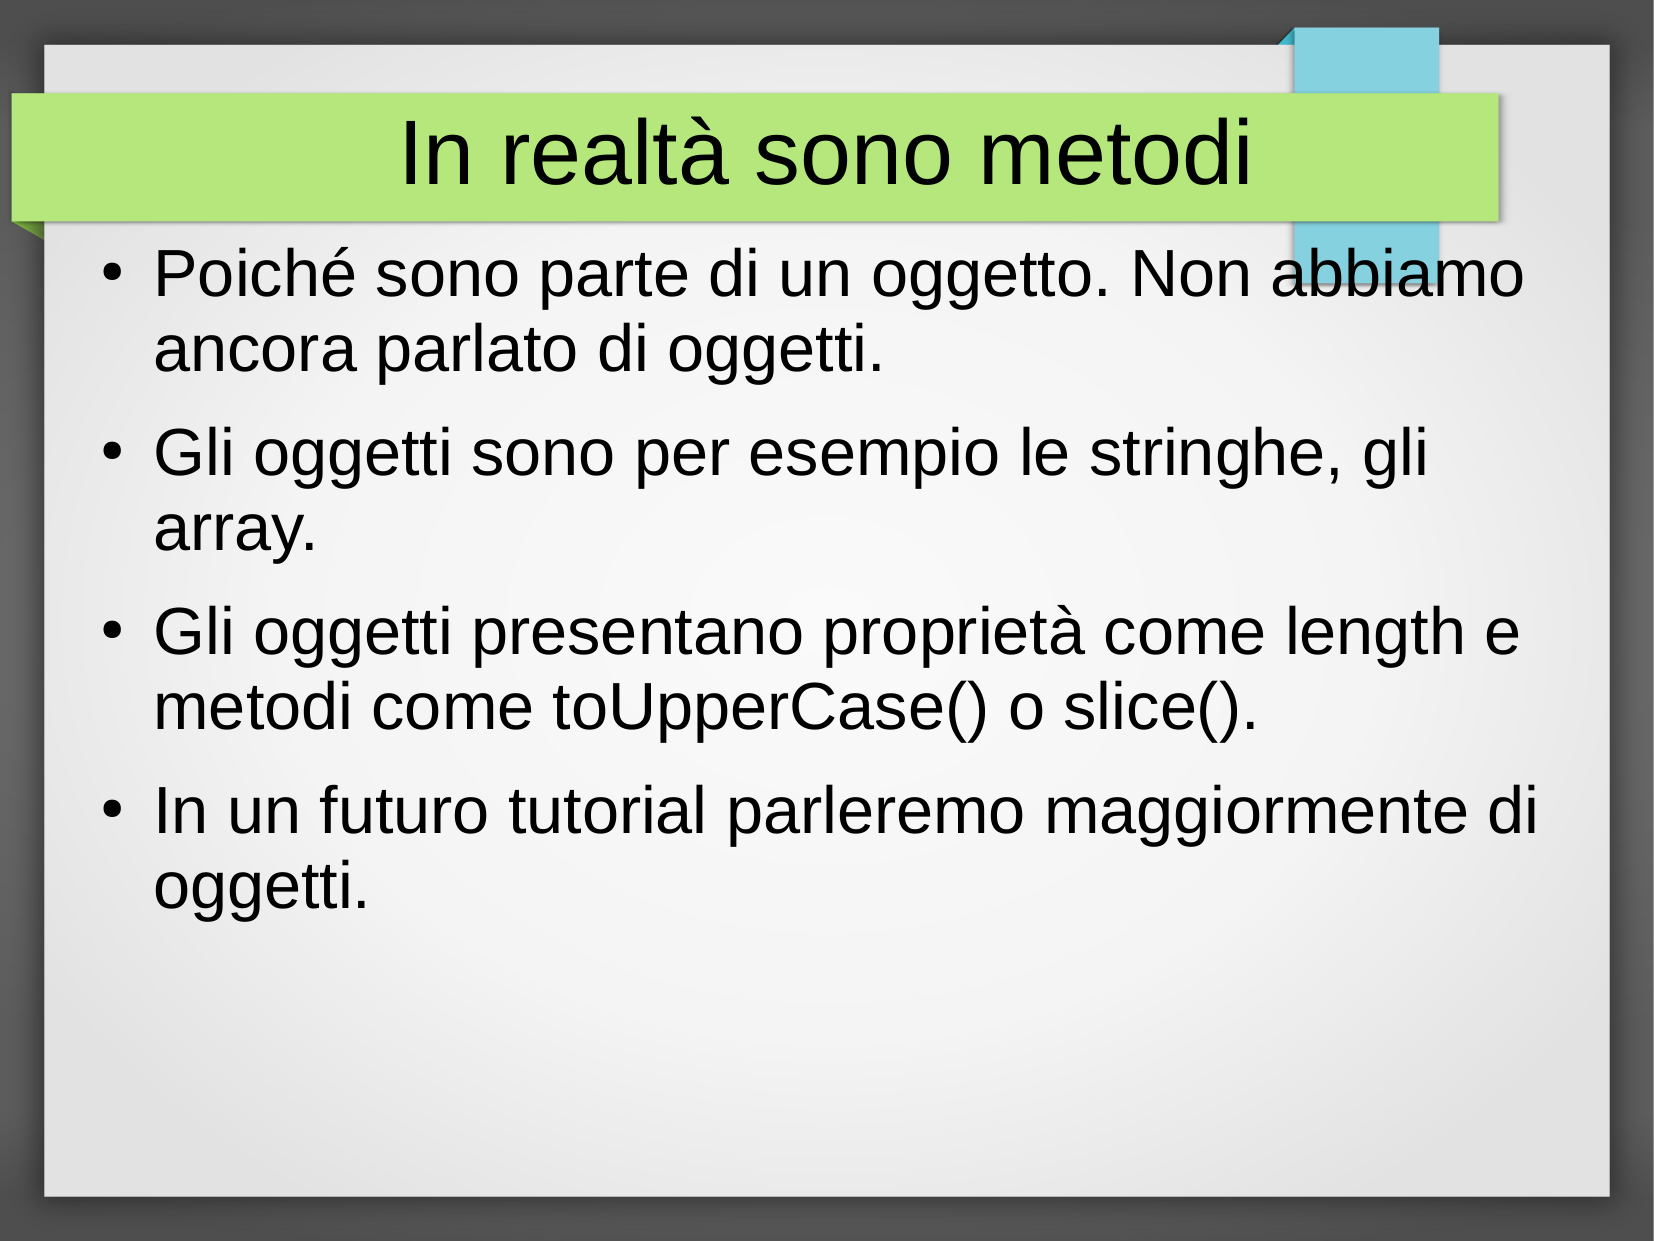

# In realtà sono metodi
Poiché sono parte di un oggetto. Non abbiamo ancora parlato di oggetti.
Gli oggetti sono per esempio le stringhe, gli array.
Gli oggetti presentano proprietà come length e metodi come toUpperCase() o slice().
In un futuro tutorial parleremo maggiormente di oggetti.